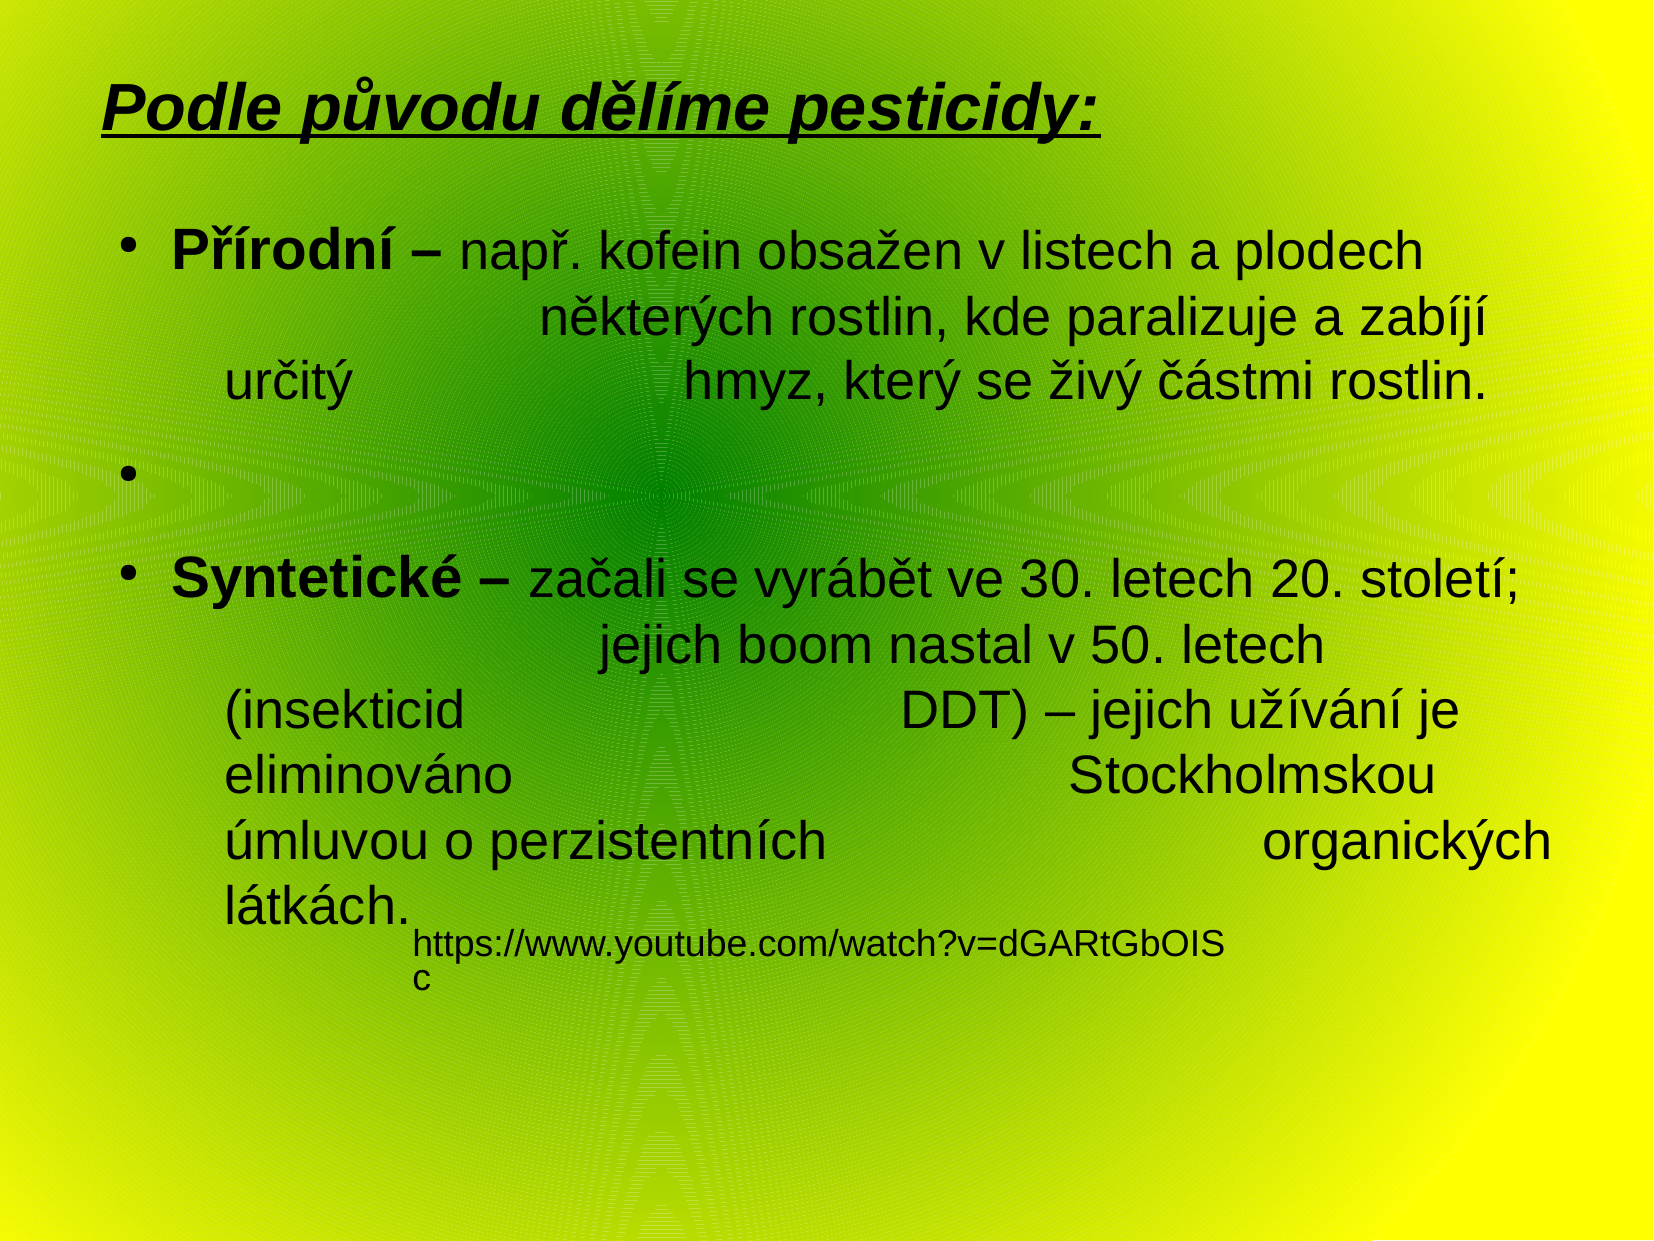

# Podle původu dělíme pesticidy:
Přírodní – např. kofein obsažen v listech a plodech některých rostlin, kde paralizuje a zabíjí určitý hmyz, který se živý částmi rostlin.
Syntetické – začali se vyrábět ve 30. letech 20. století; jejich boom nastal v 50. letech (insekticid DDT) – jejich užívání je eliminováno Stockholmskou úmluvou o perzistentních organických látkách.
https://www.youtube.com/watch?v=dGARtGbOISc